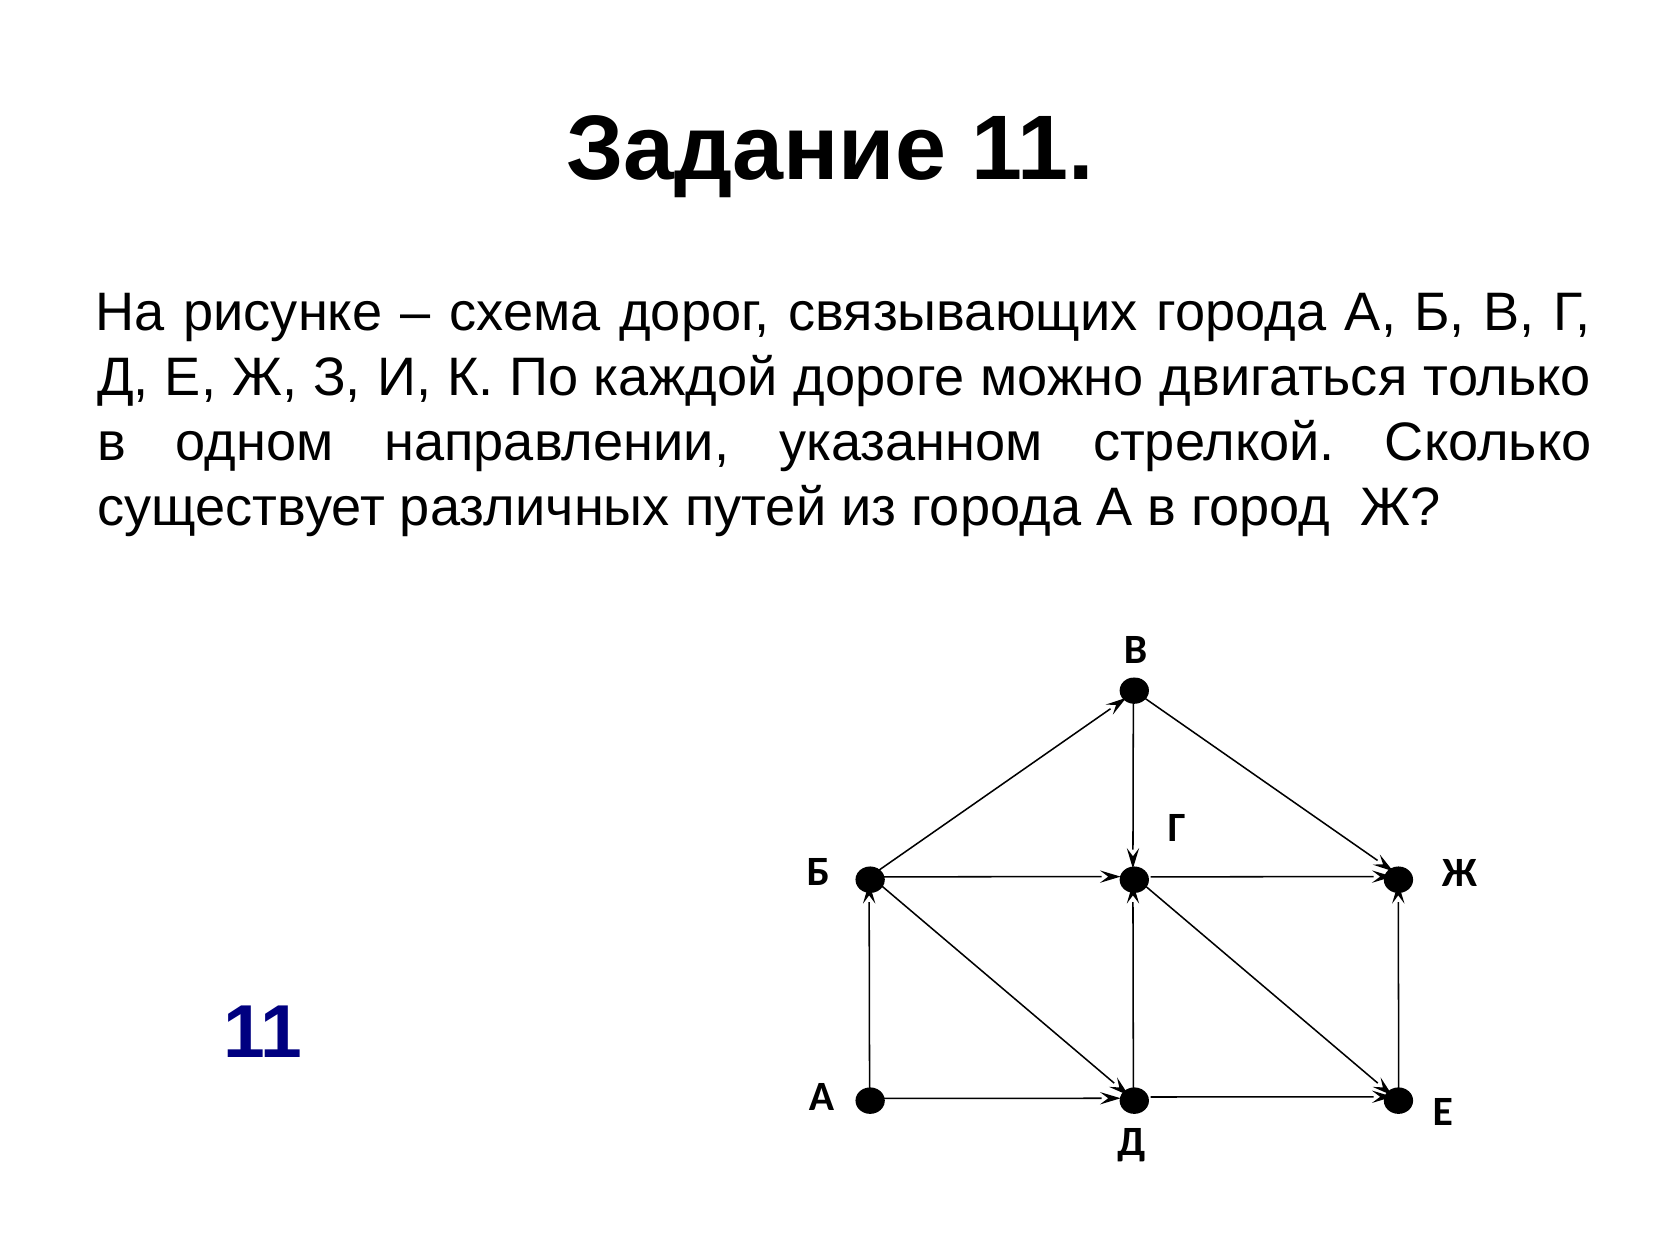

# Задание 11.
На рисунке – схема дорог, связывающих города А, Б, В, Г, Д, Е, Ж, З, И, К. По каждой дороге можно двигаться только в одном направлении, указанном стрелкой. Сколько существует различных путей из города А в город Ж?
 	11
В
Г
Б
Ж
А
Е
Д